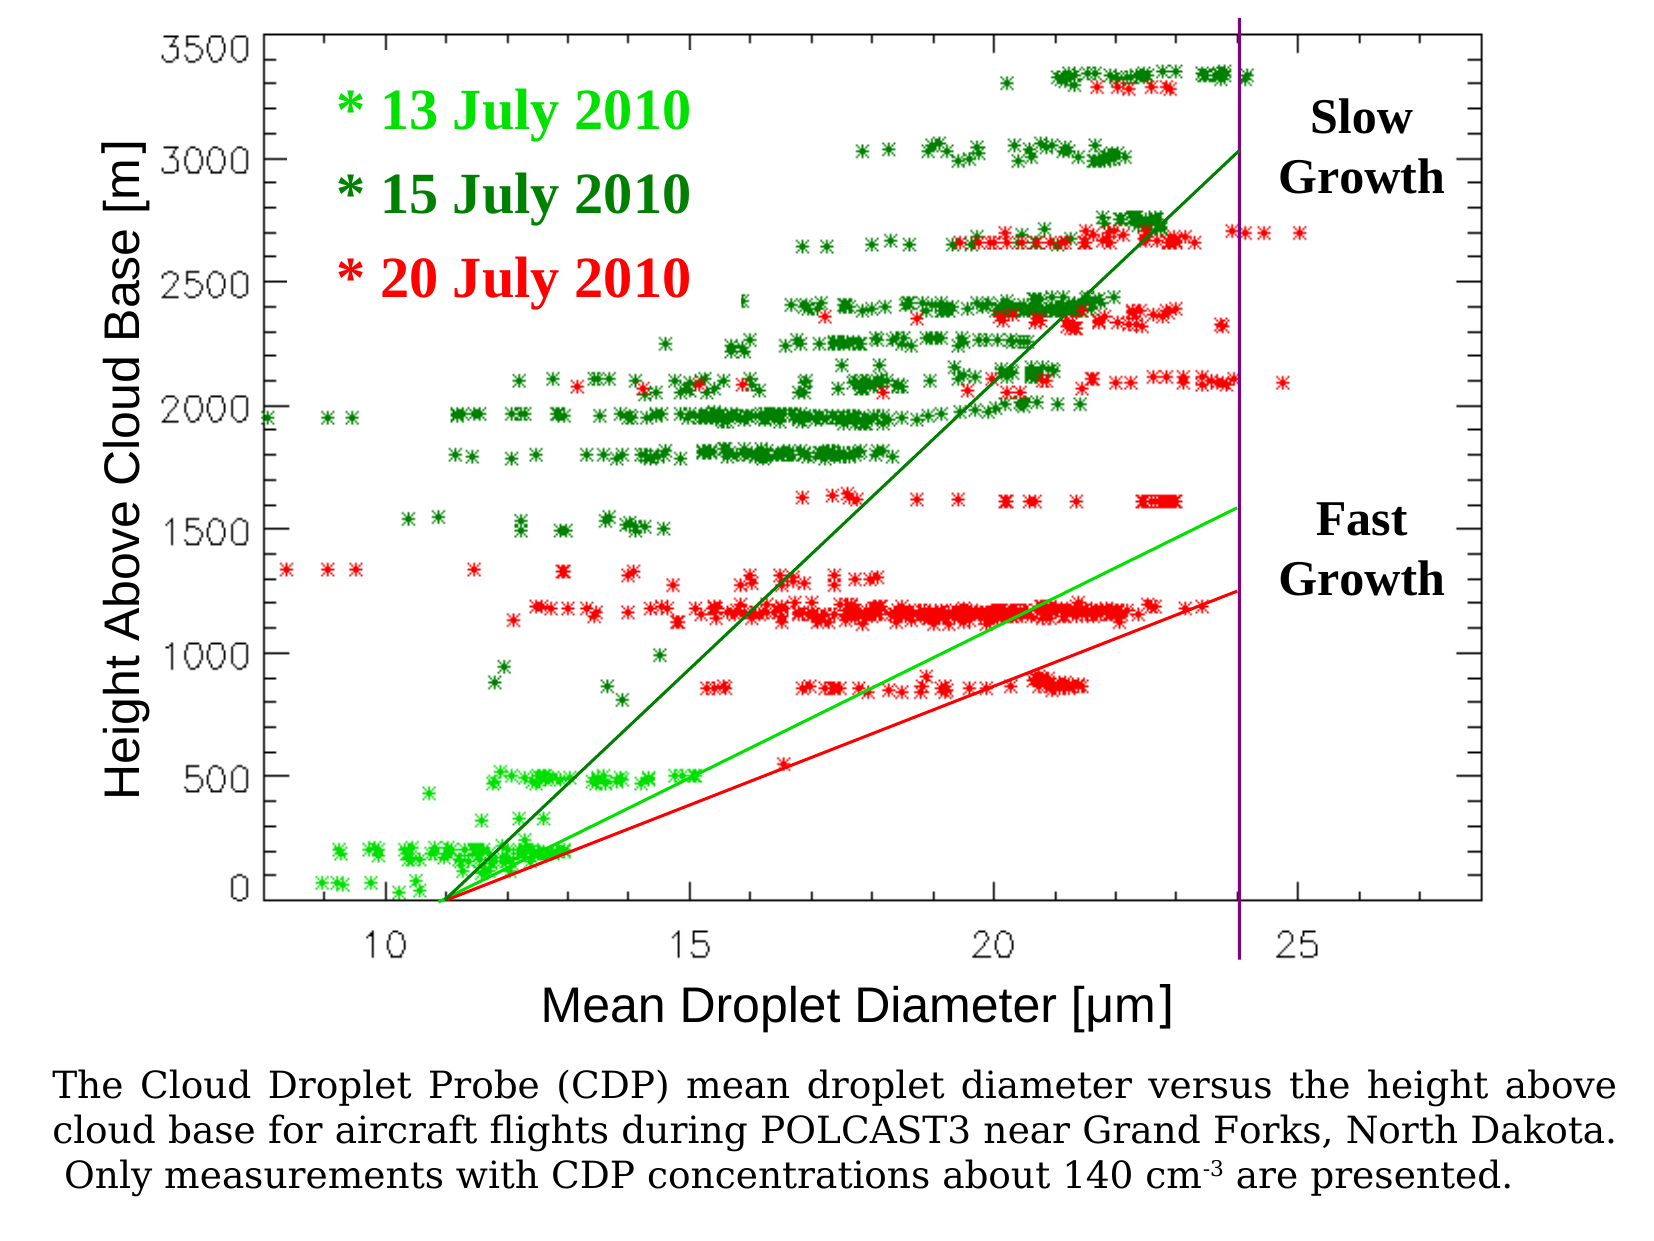

* 13 July 2010
* 15 July 2010
* 20 July 2010
Slow
Growth
Height Above Cloud Base [m]
Fast
Growth
Mean Droplet Diameter [μm]
The Cloud Droplet Probe (CDP) mean droplet diameter versus the height above cloud base for aircraft flights during POLCAST3 near Grand Forks, North Dakota. Only measurements with CDP concentrations about 140 cm-3 are presented.